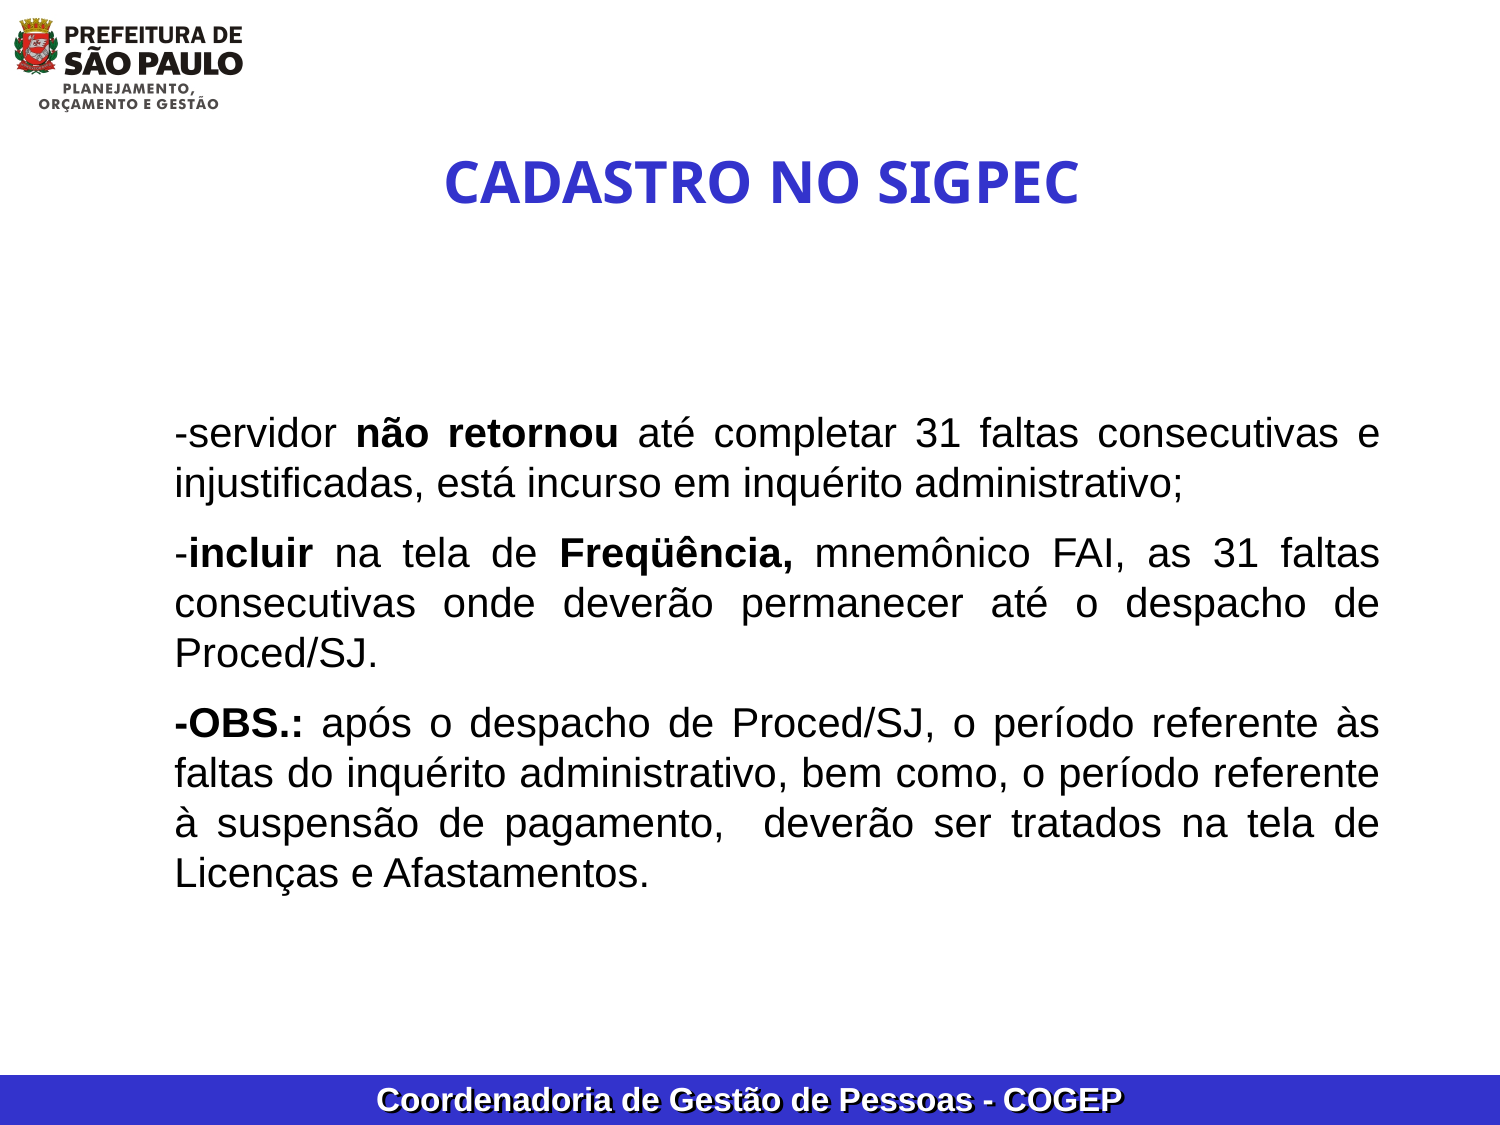

CADASTRO NO SIGPEC
-servidor não retornou até completar 31 faltas consecutivas e injustificadas, está incurso em inquérito administrativo;
-incluir na tela de Freqüência, mnemônico FAI, as 31 faltas consecutivas onde deverão permanecer até o despacho de Proced/SJ.
-OBS.: após o despacho de Proced/SJ, o período referente às faltas do inquérito administrativo, bem como, o período referente à suspensão de pagamento, deverão ser tratados na tela de Licenças e Afastamentos.